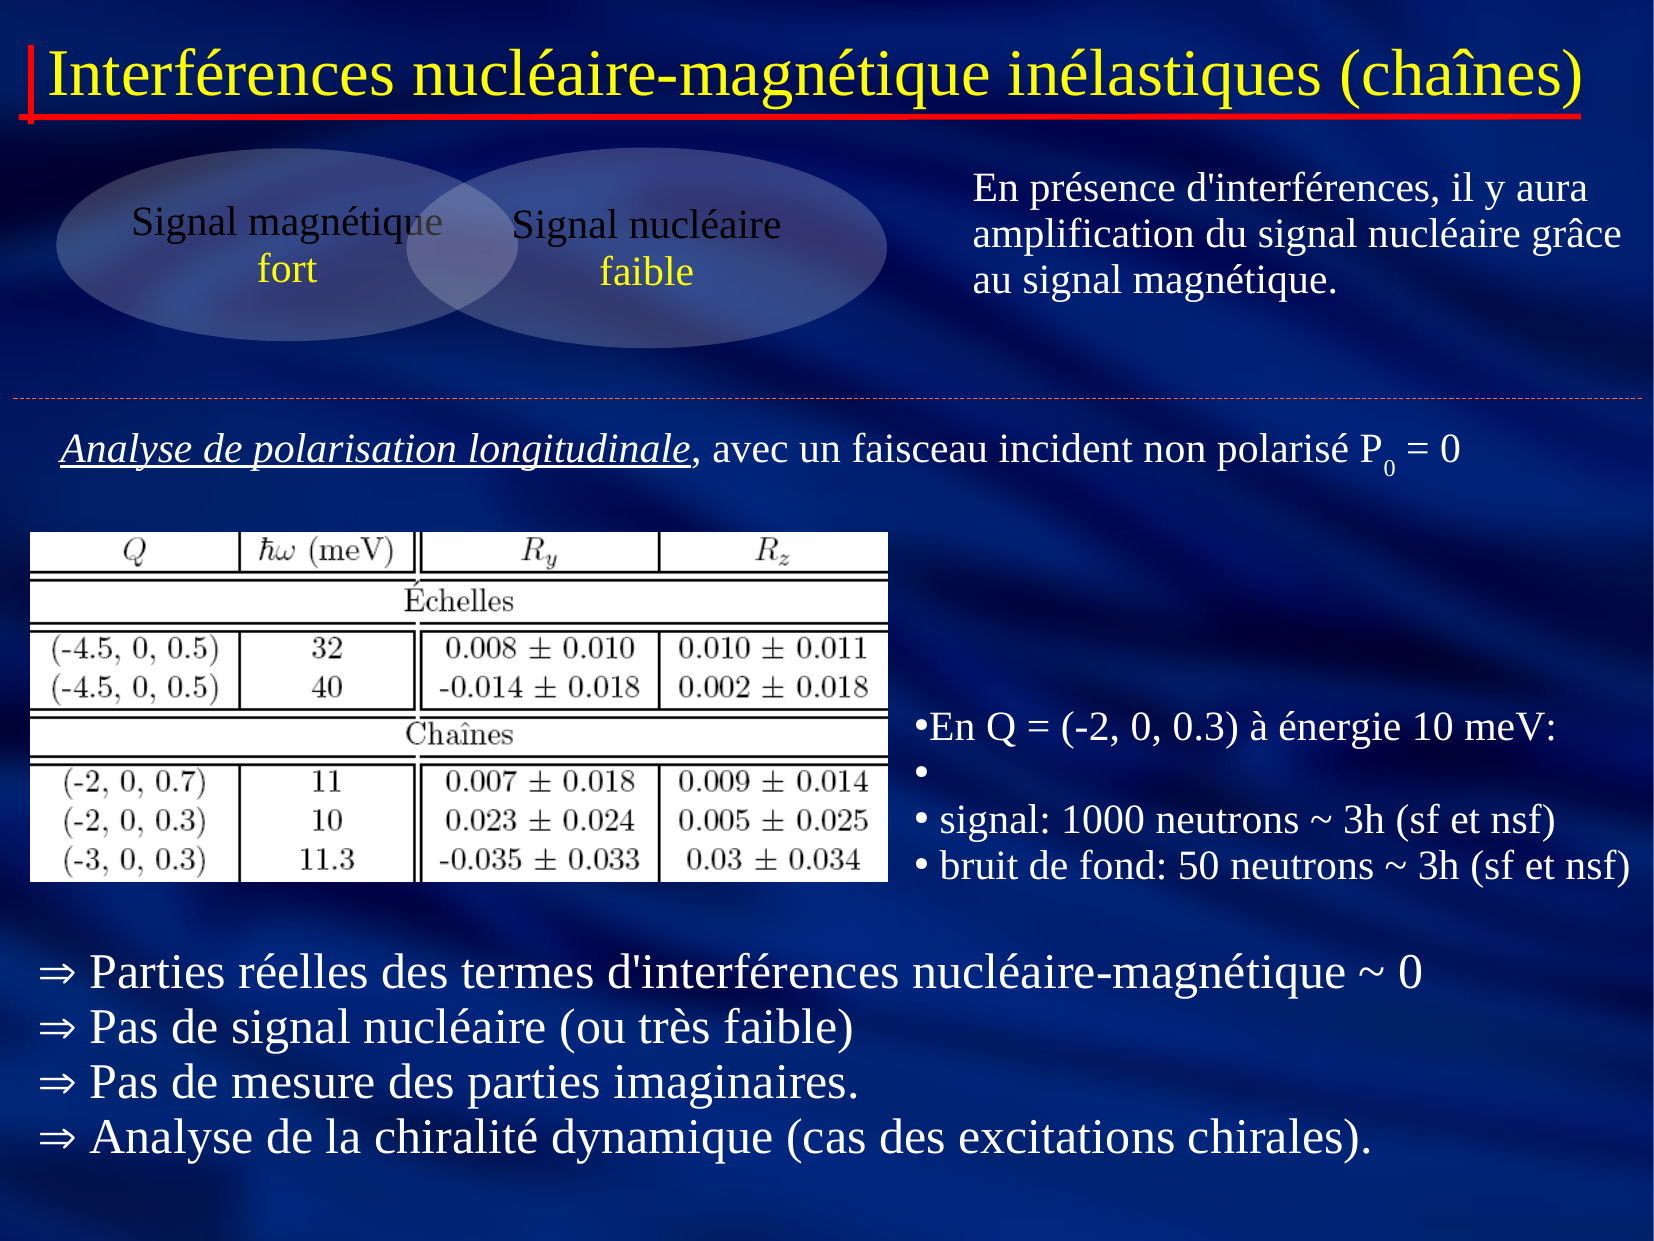

Interférences nucléaire-magnétique inélastiques (chaînes)
Signal nucléaire
faible
Signal magnétique
fort
En présence d'interférences, il y aura amplification du signal nucléaire grâce au signal magnétique.
Analyse de polarisation longitudinale, avec un faisceau incident non polarisé P0 = 0
En Q = (-2, 0, 0.3) à énergie 10 meV:
 signal: 1000 neutrons ~ 3h (sf et nsf)
 bruit de fond: 50 neutrons ~ 3h (sf et nsf)
 Parties réelles des termes d'interférences nucléaire-magnétique ~ 0
 Pas de signal nucléaire (ou très faible)
 Pas de mesure des parties imaginaires.
 Analyse de la chiralité dynamique (cas des excitations chirales).